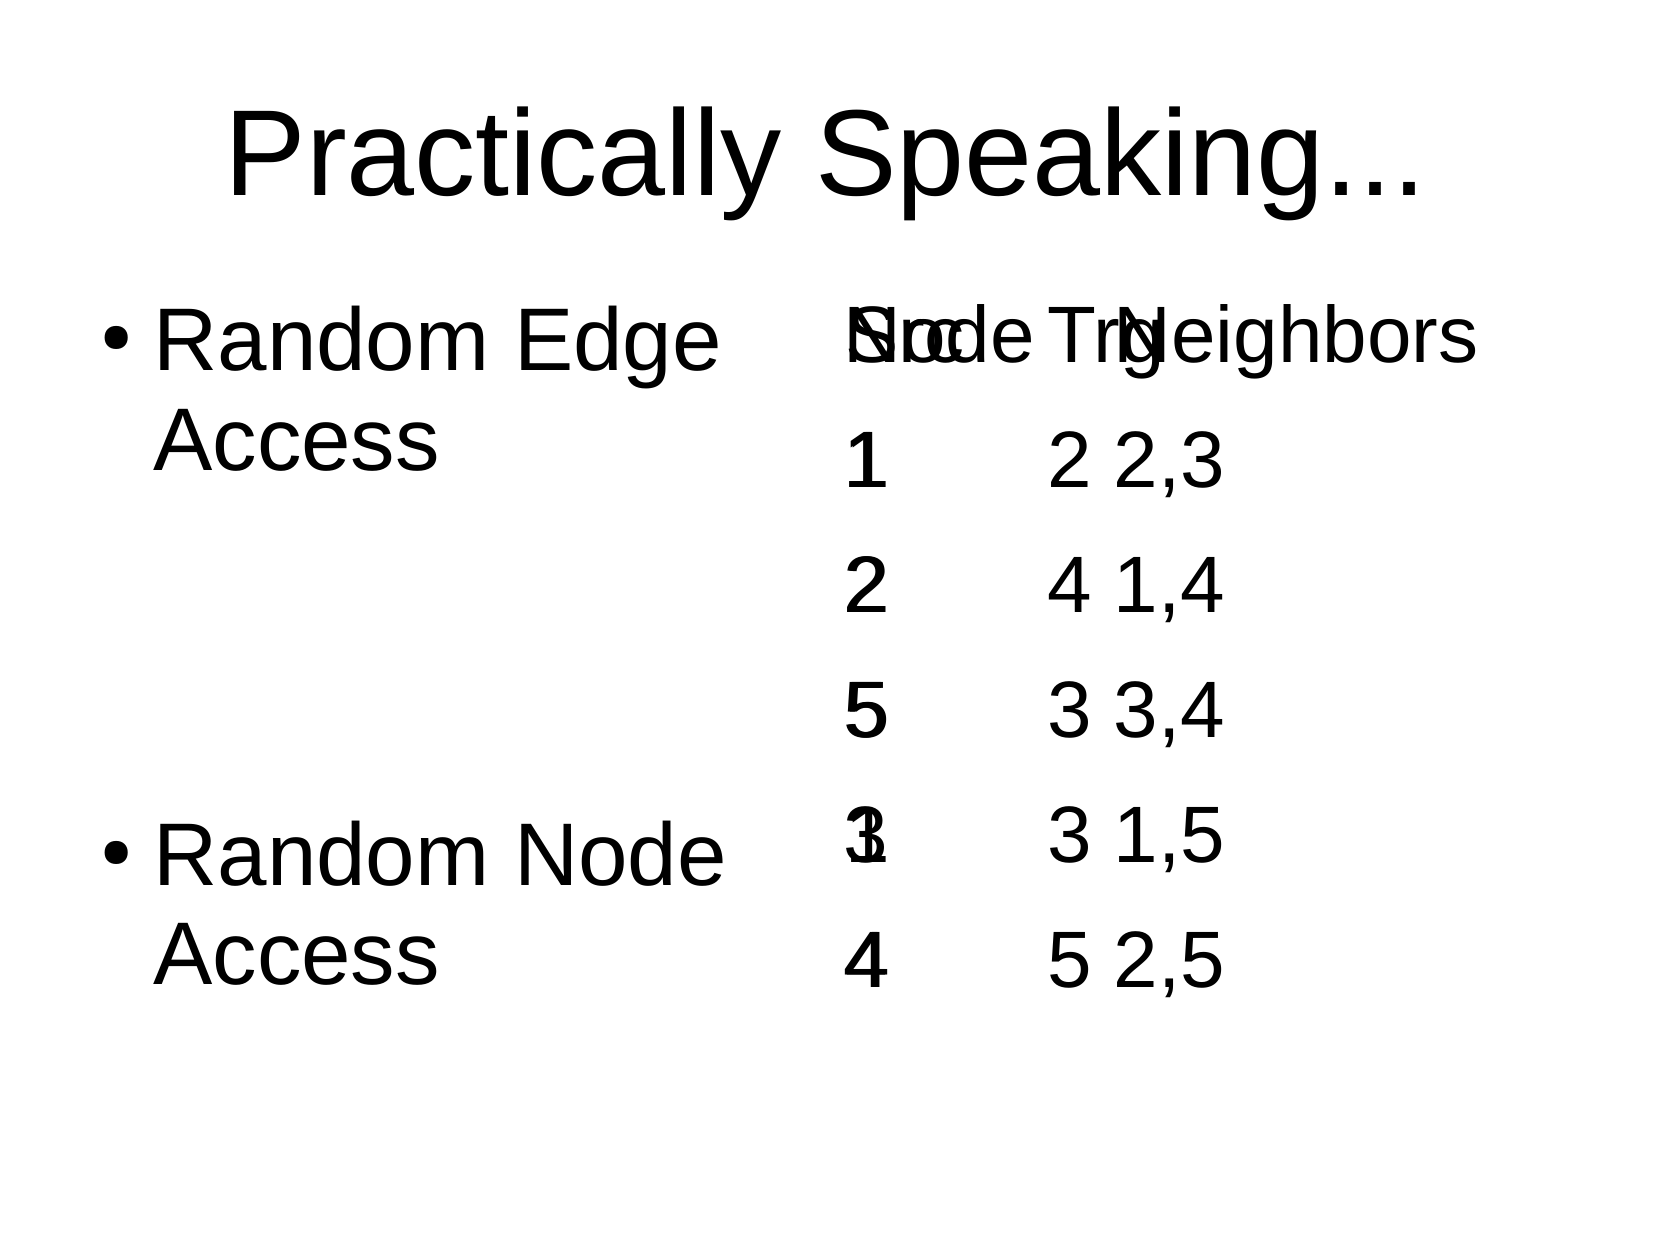

# Practically Speaking...
Random Edge Access
Random Node Access
Node		Neighbors
1				2,3
2				1,4
5				3,4
3				1,5
4				2,5
Src		Trg
1			2
2			4
5			3
1			3
4			5